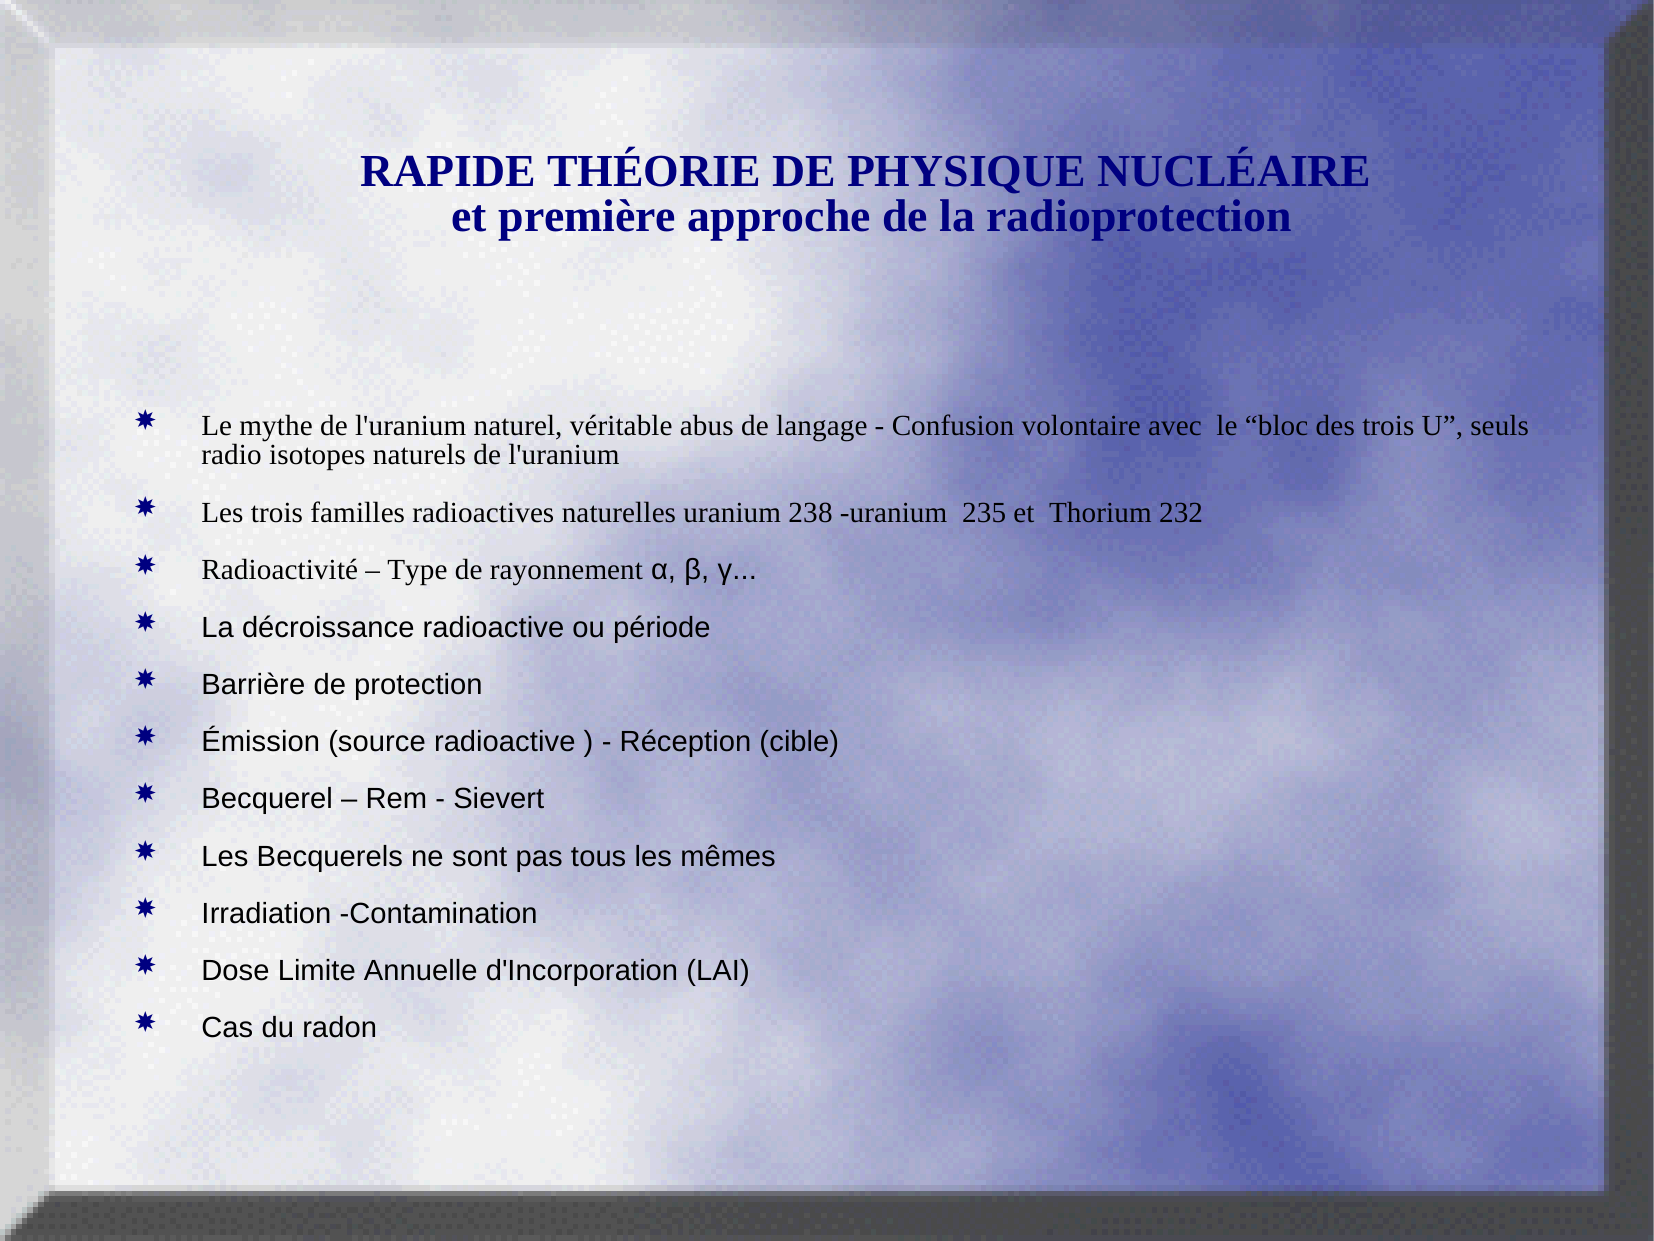

# RAPIDE THÉORIE DE PHYSIQUE NUCLÉAIRE et première approche de la radioprotection
Le mythe de l'uranium naturel, véritable abus de langage - Confusion volontaire avec le “bloc des trois U”, seuls radio isotopes naturels de l'uranium
Les trois familles radioactives naturelles uranium 238 -uranium 235 et Thorium 232
Radioactivité – Type de rayonnement α, β, γ...
La décroissance radioactive ou période
Barrière de protection
Émission (source radioactive ) - Réception (cible)
Becquerel – Rem - Sievert
Les Becquerels ne sont pas tous les mêmes
Irradiation -Contamination
Dose Limite Annuelle d'Incorporation (LAI)
Cas du radon